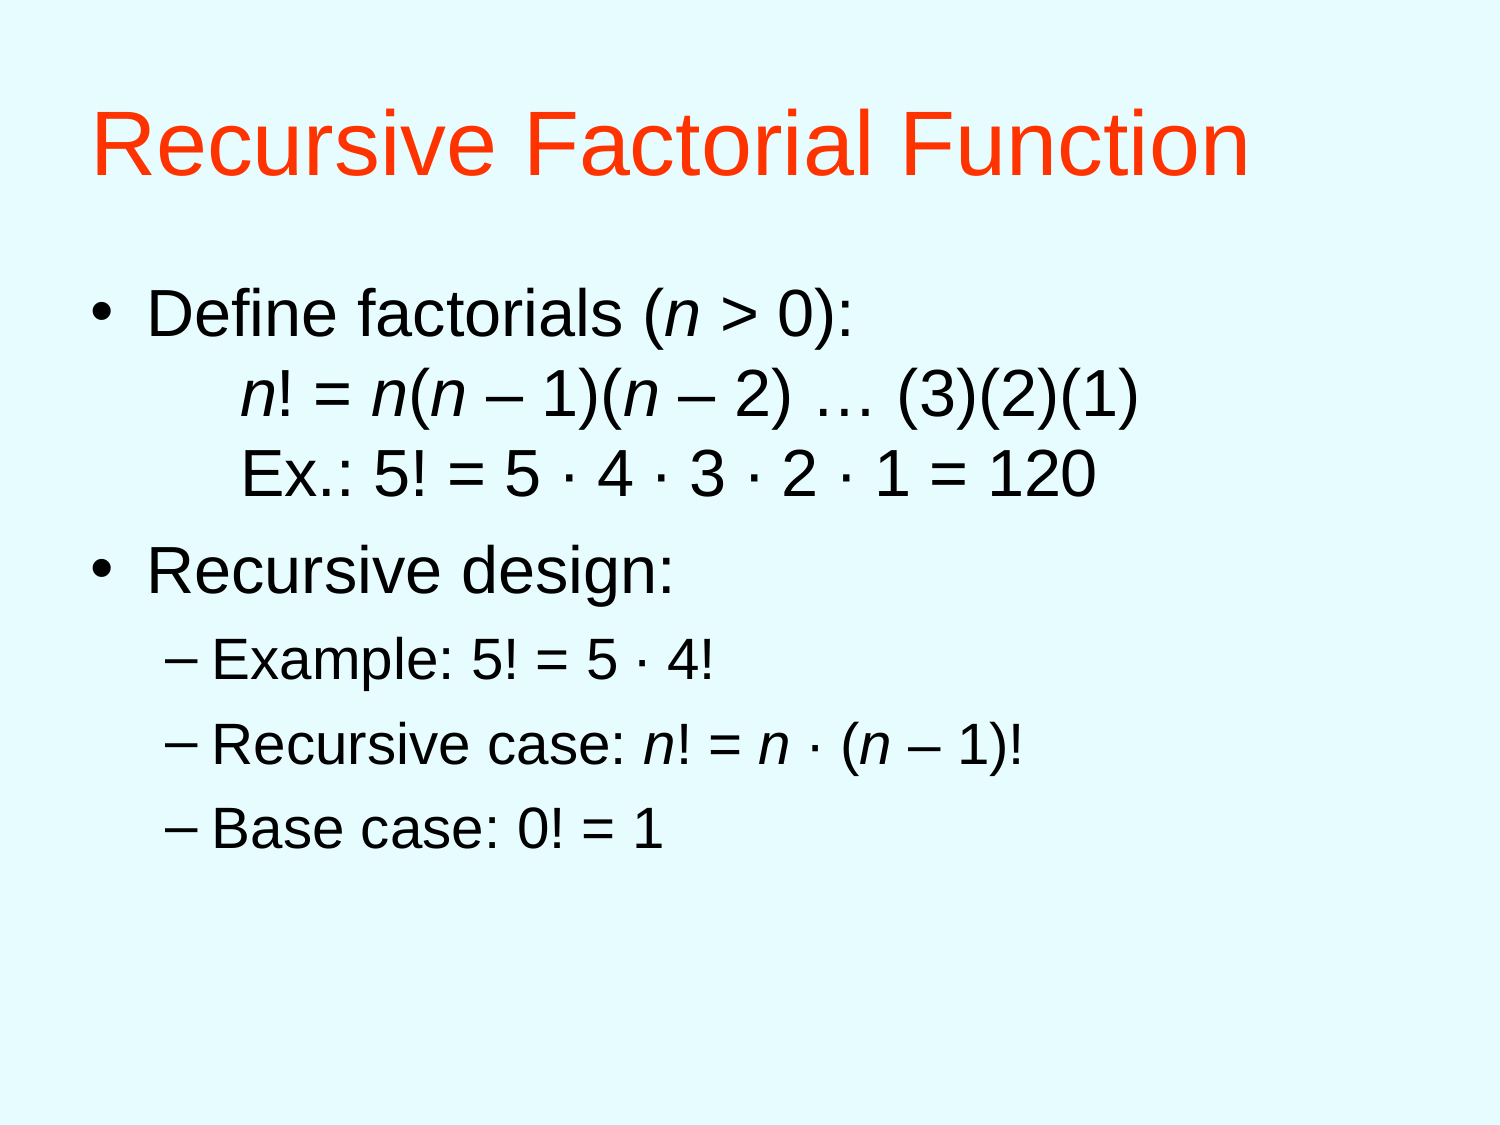

# Recursive Factorial Function
Define factorials (n > 0):
	n! = n(n – 1)(n – 2) … (3)(2)(1)
	Ex.: 5! = 5 ∙ 4 ∙ 3 ∙ 2 ∙ 1 = 120
Recursive design:
Example: 5! = 5 ∙ 4!
Recursive case: n! = n ∙ (n – 1)!
Base case: 0! = 1